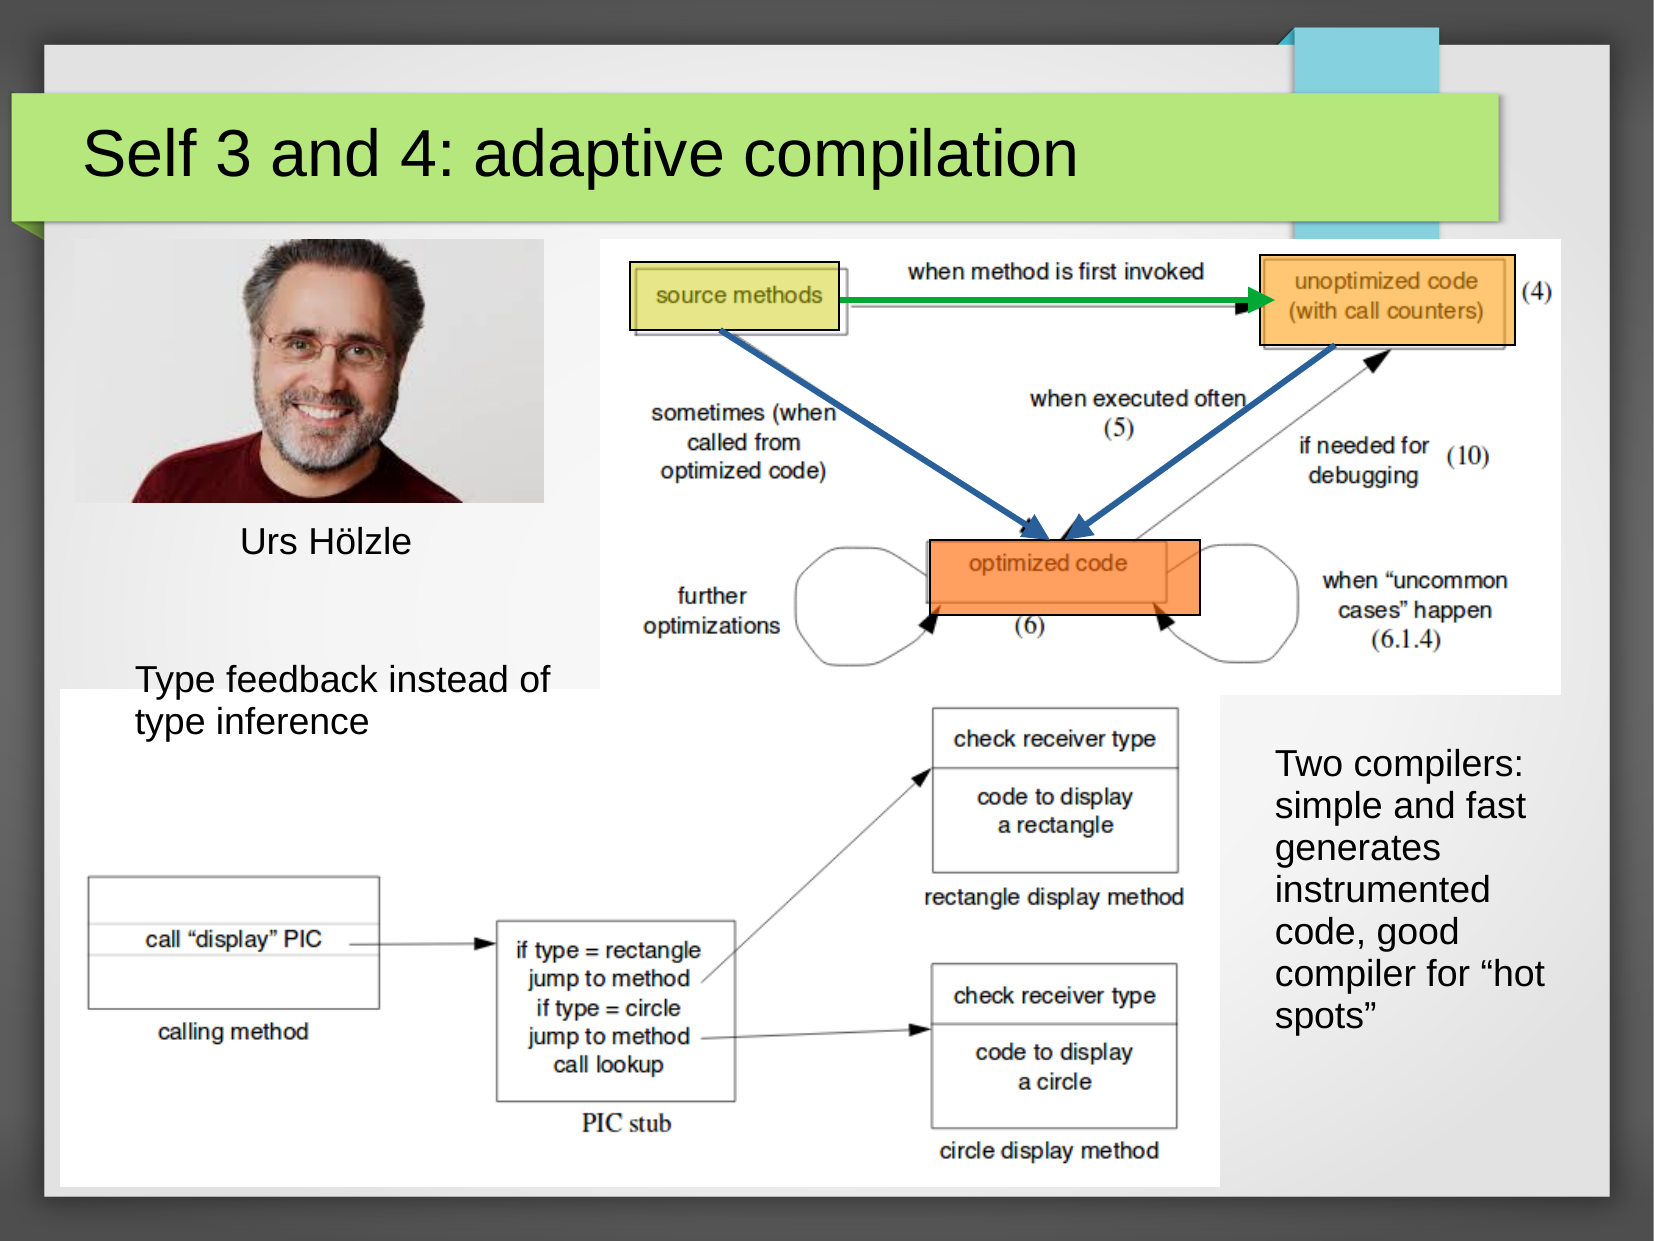

# Self 3 and 4: adaptive compilation
Urs Hölzle
Type feedback instead of type inference
Two compilers: simple and fast generates instrumented code, good compiler for “hot spots”